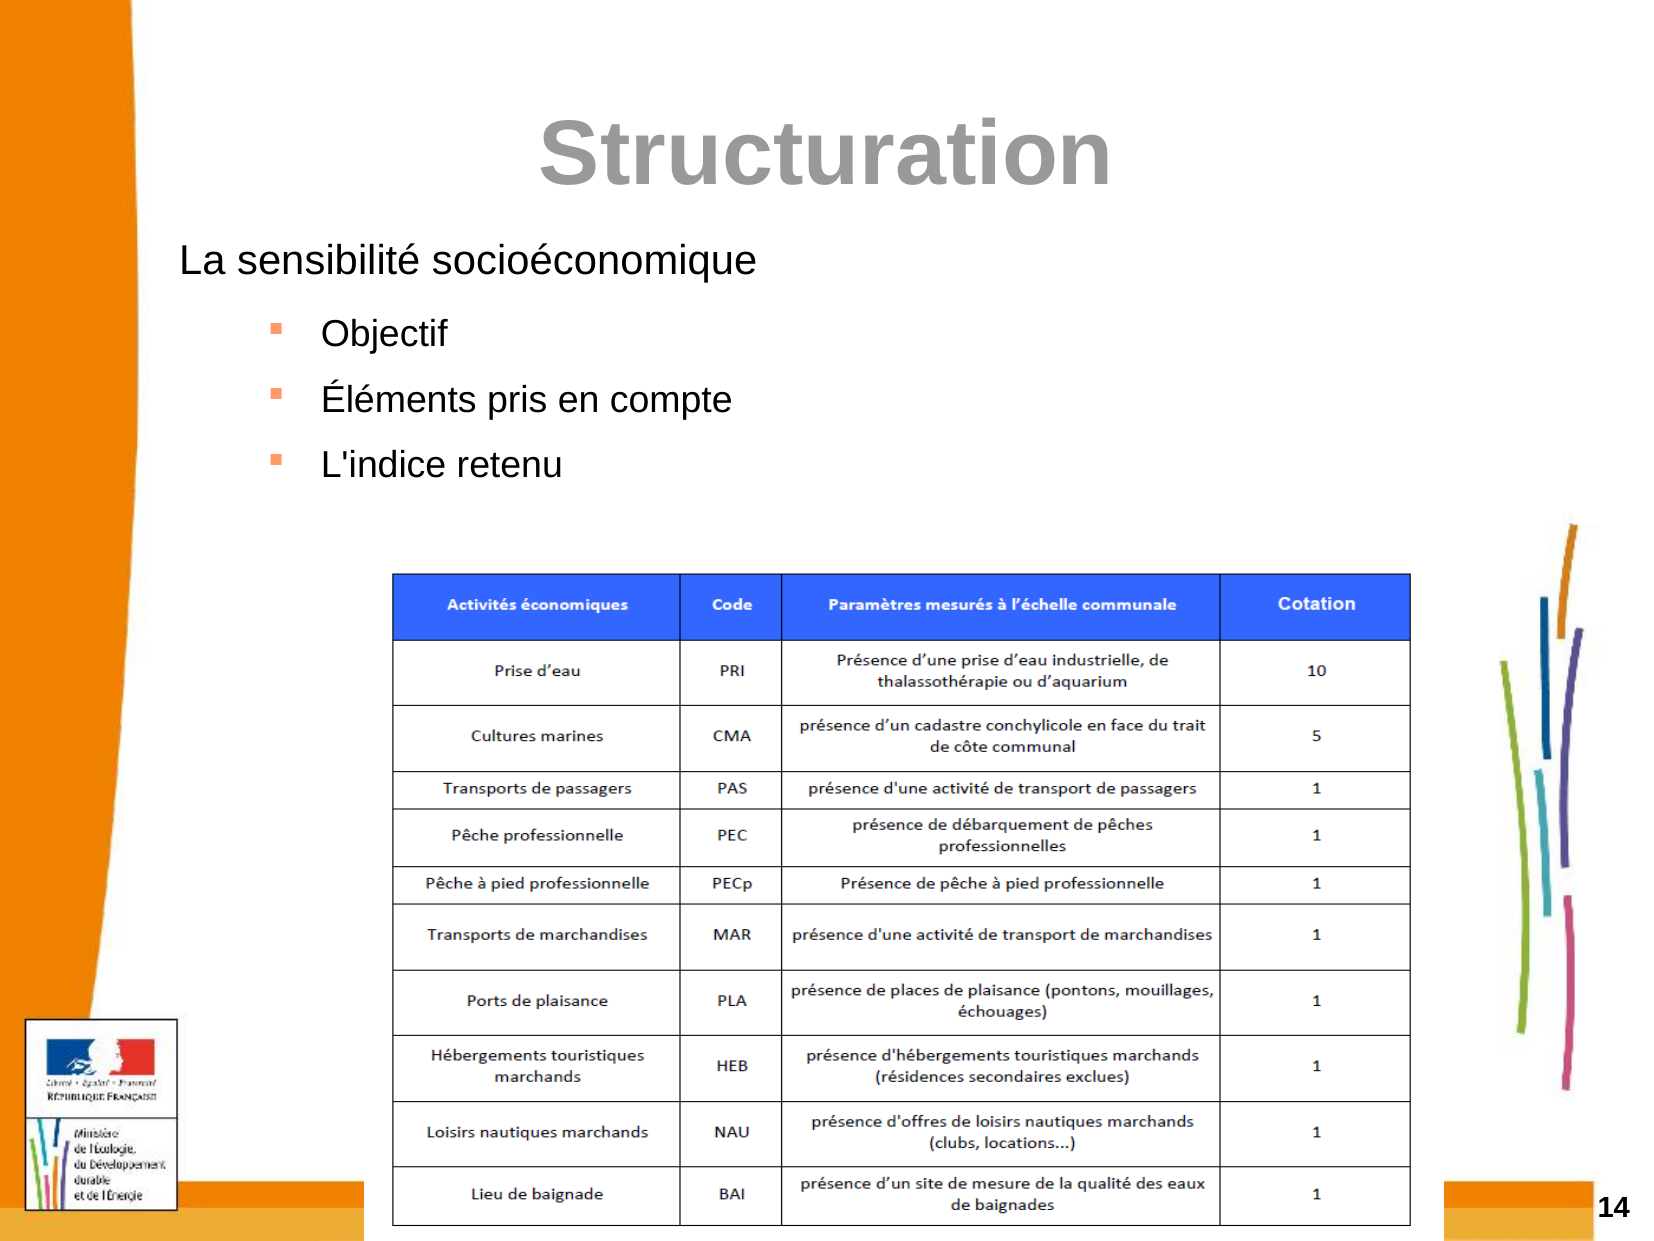

# Structuration
La sensibilité socioéconomique
Objectif
Éléments pris en compte
L'indice retenu
14